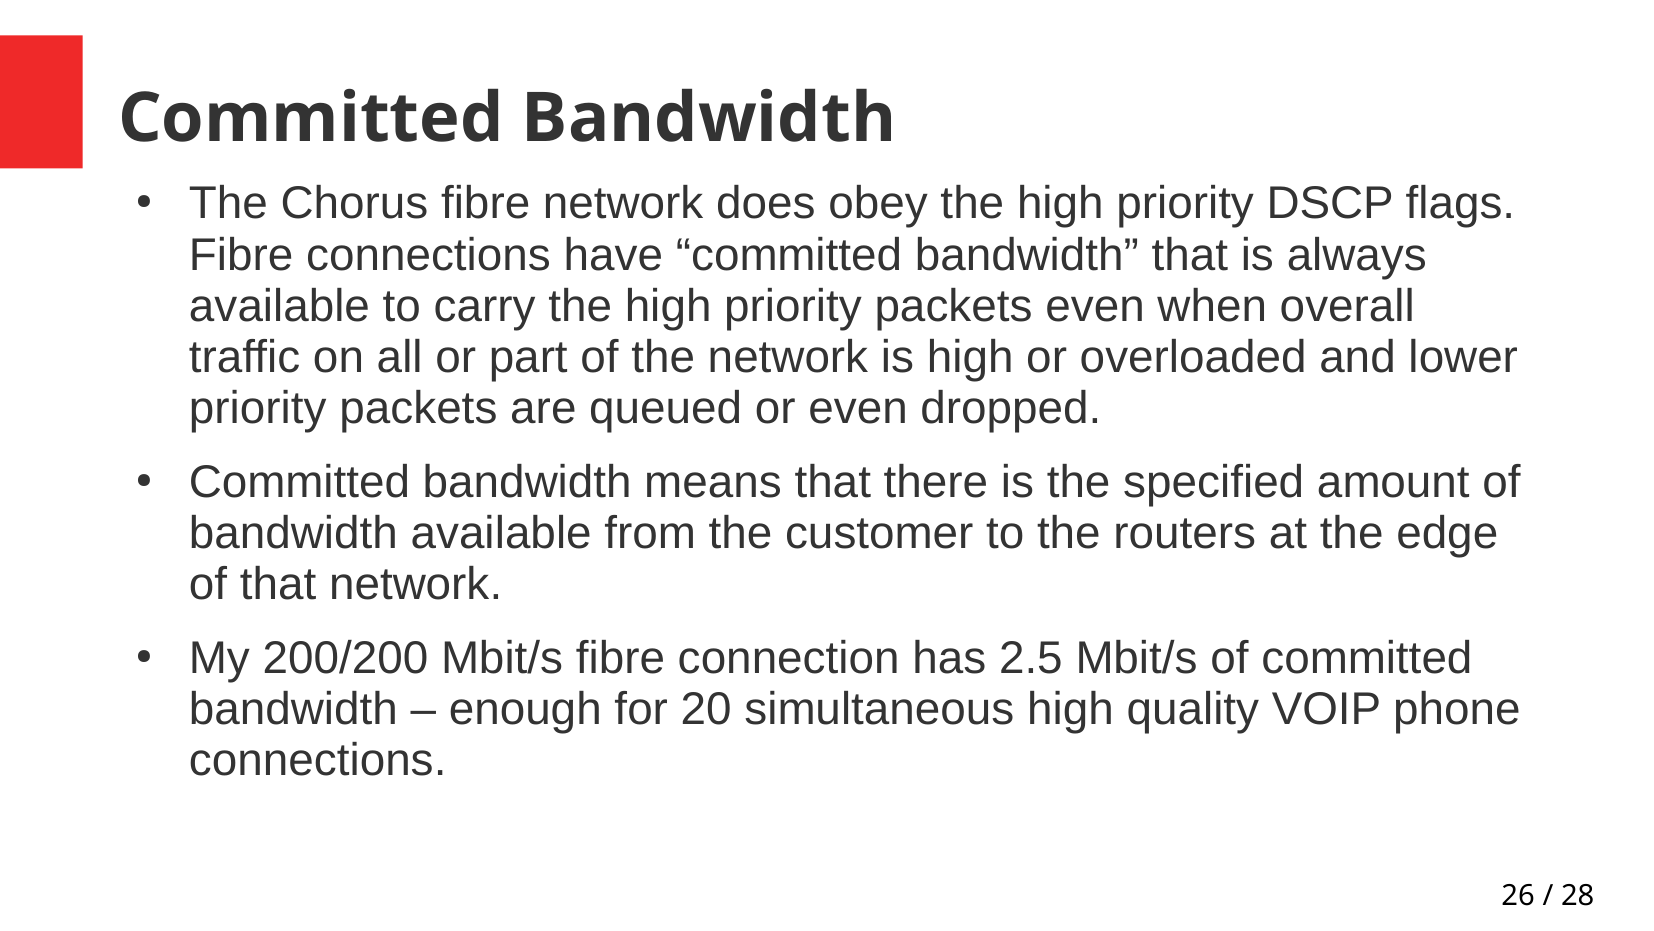

# Committed Bandwidth
The Chorus fibre network does obey the high priority DSCP flags. Fibre connections have “committed bandwidth” that is always available to carry the high priority packets even when overall traffic on all or part of the network is high or overloaded and lower priority packets are queued or even dropped.
Committed bandwidth means that there is the specified amount of bandwidth available from the customer to the routers at the edge of that network.
My 200/200 Mbit/s fibre connection has 2.5 Mbit/s of committed bandwidth – enough for 20 simultaneous high quality VOIP phone connections.
26